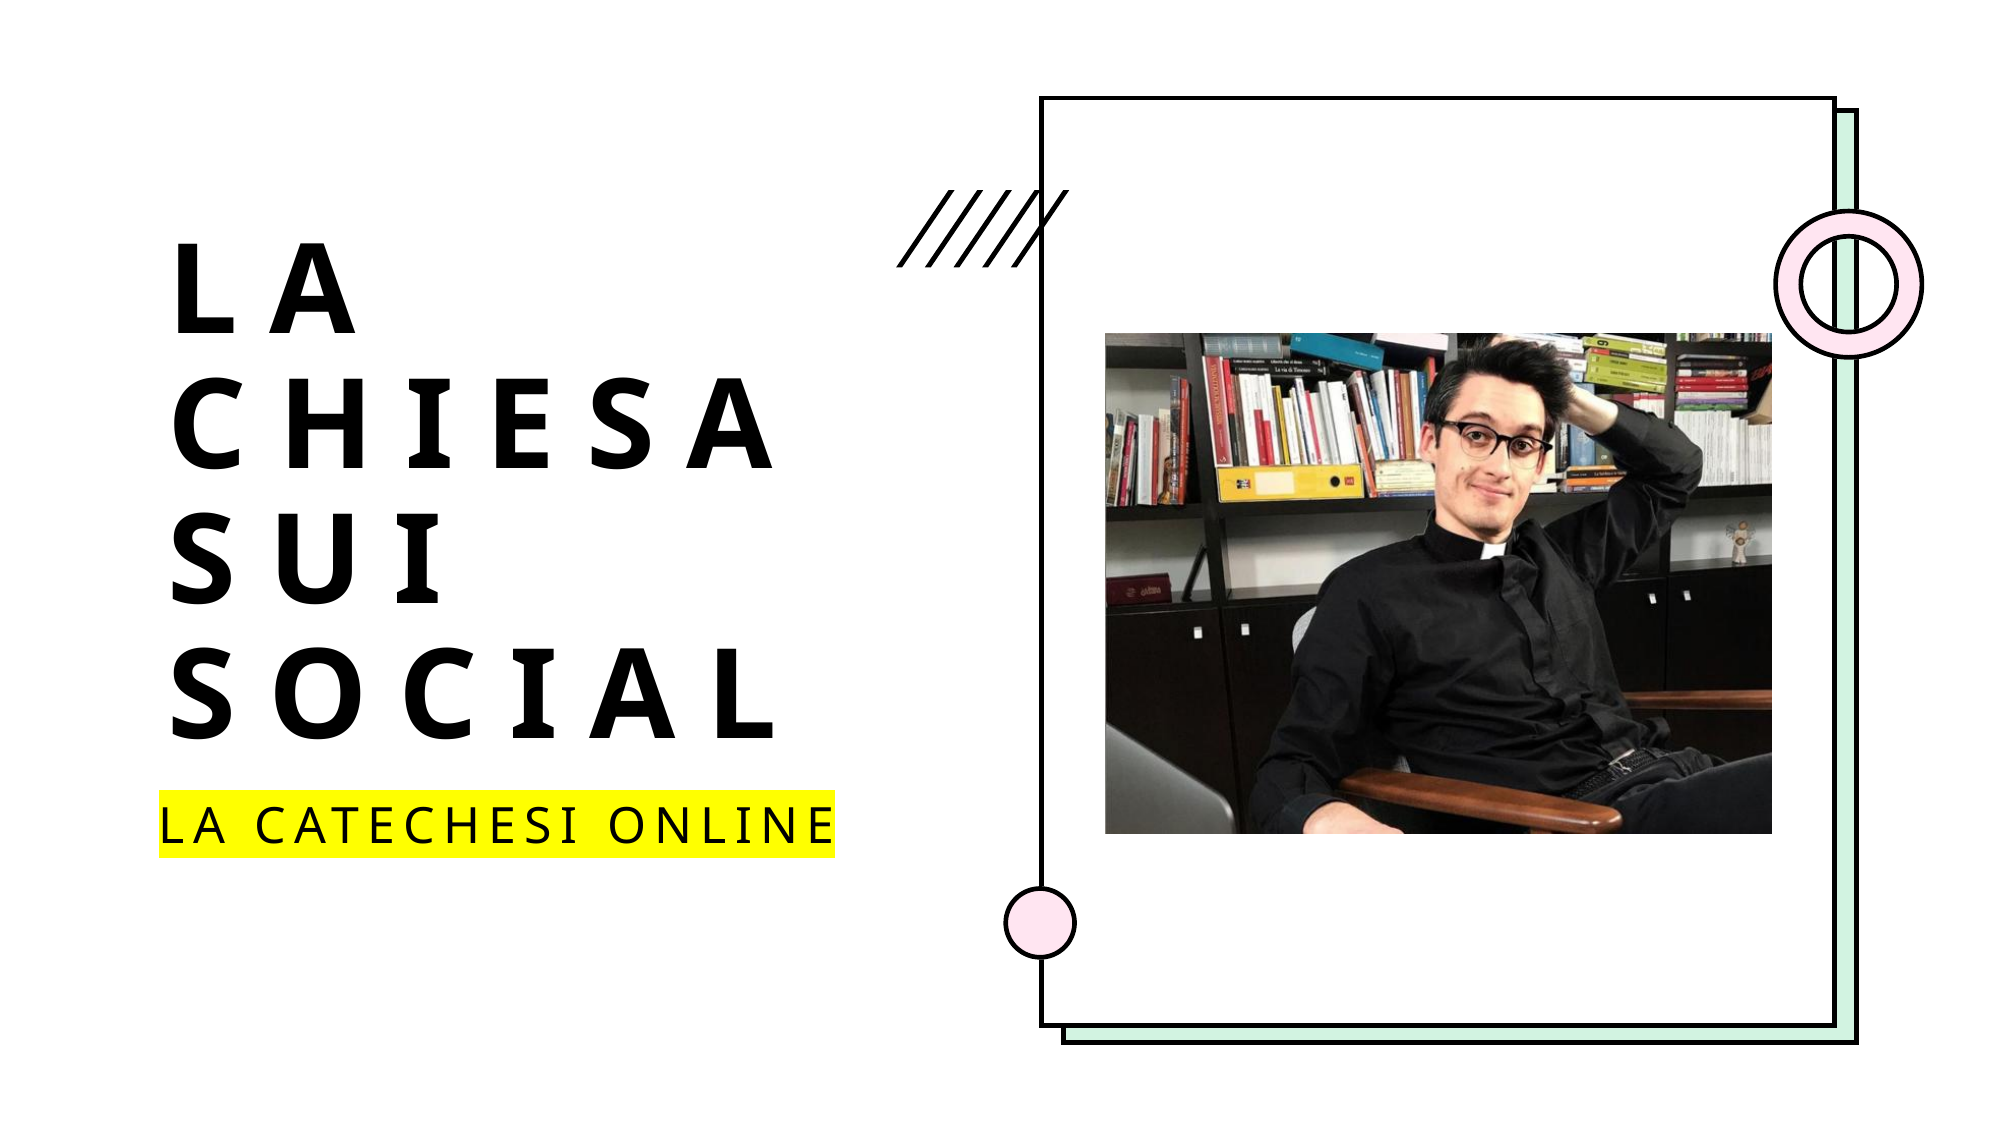

# LA CHIESA SUI SOCIAL
LA CATECHESI ONLINE